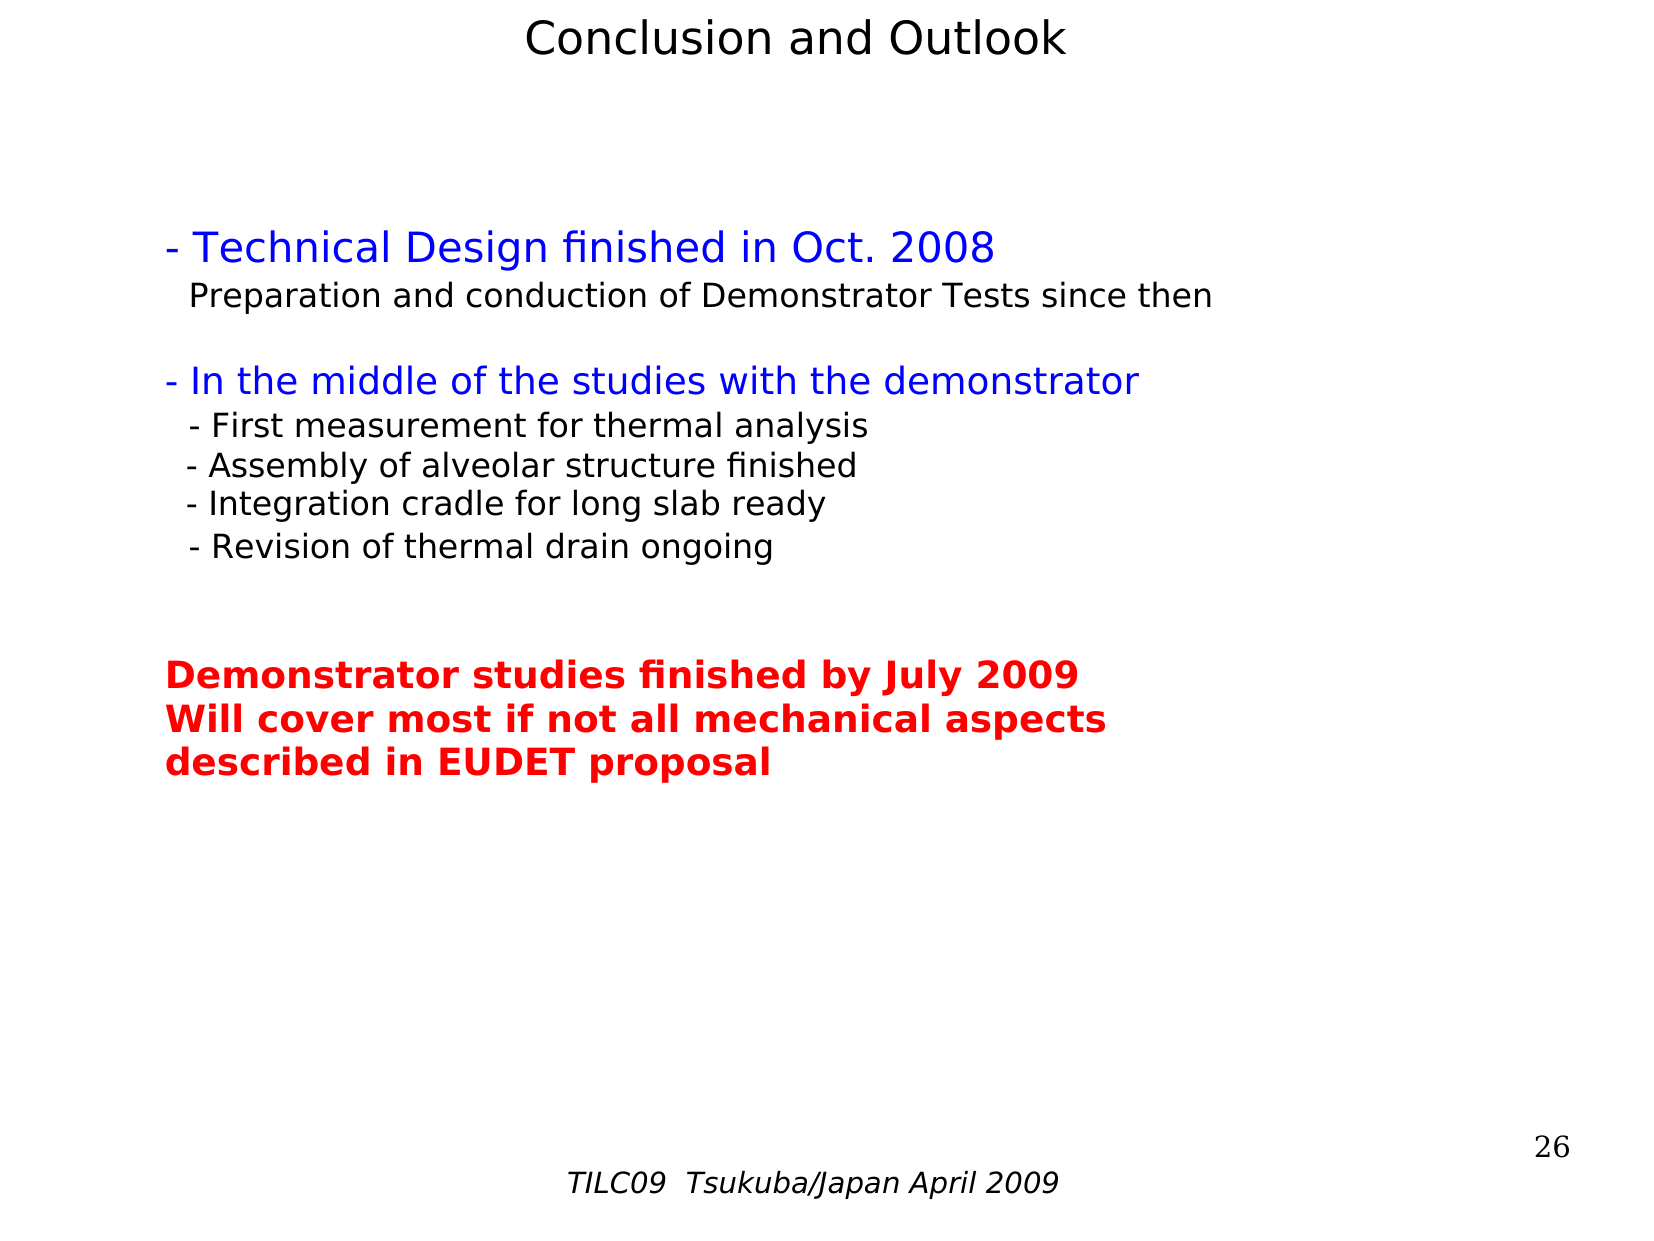

Conclusion and Outlook
- Technical Design finished in Oct. 2008
 Preparation and conduction of Demonstrator Tests since then
- In the middle of the studies with the demonstrator
 - First measurement for thermal analysis
 - Assembly of alveolar structure finished
 - Integration cradle for long slab ready
 - Revision of thermal drain ongoing
Demonstrator studies finished by July 2009
Will cover most if not all mechanical aspects
described in EUDET proposal
26